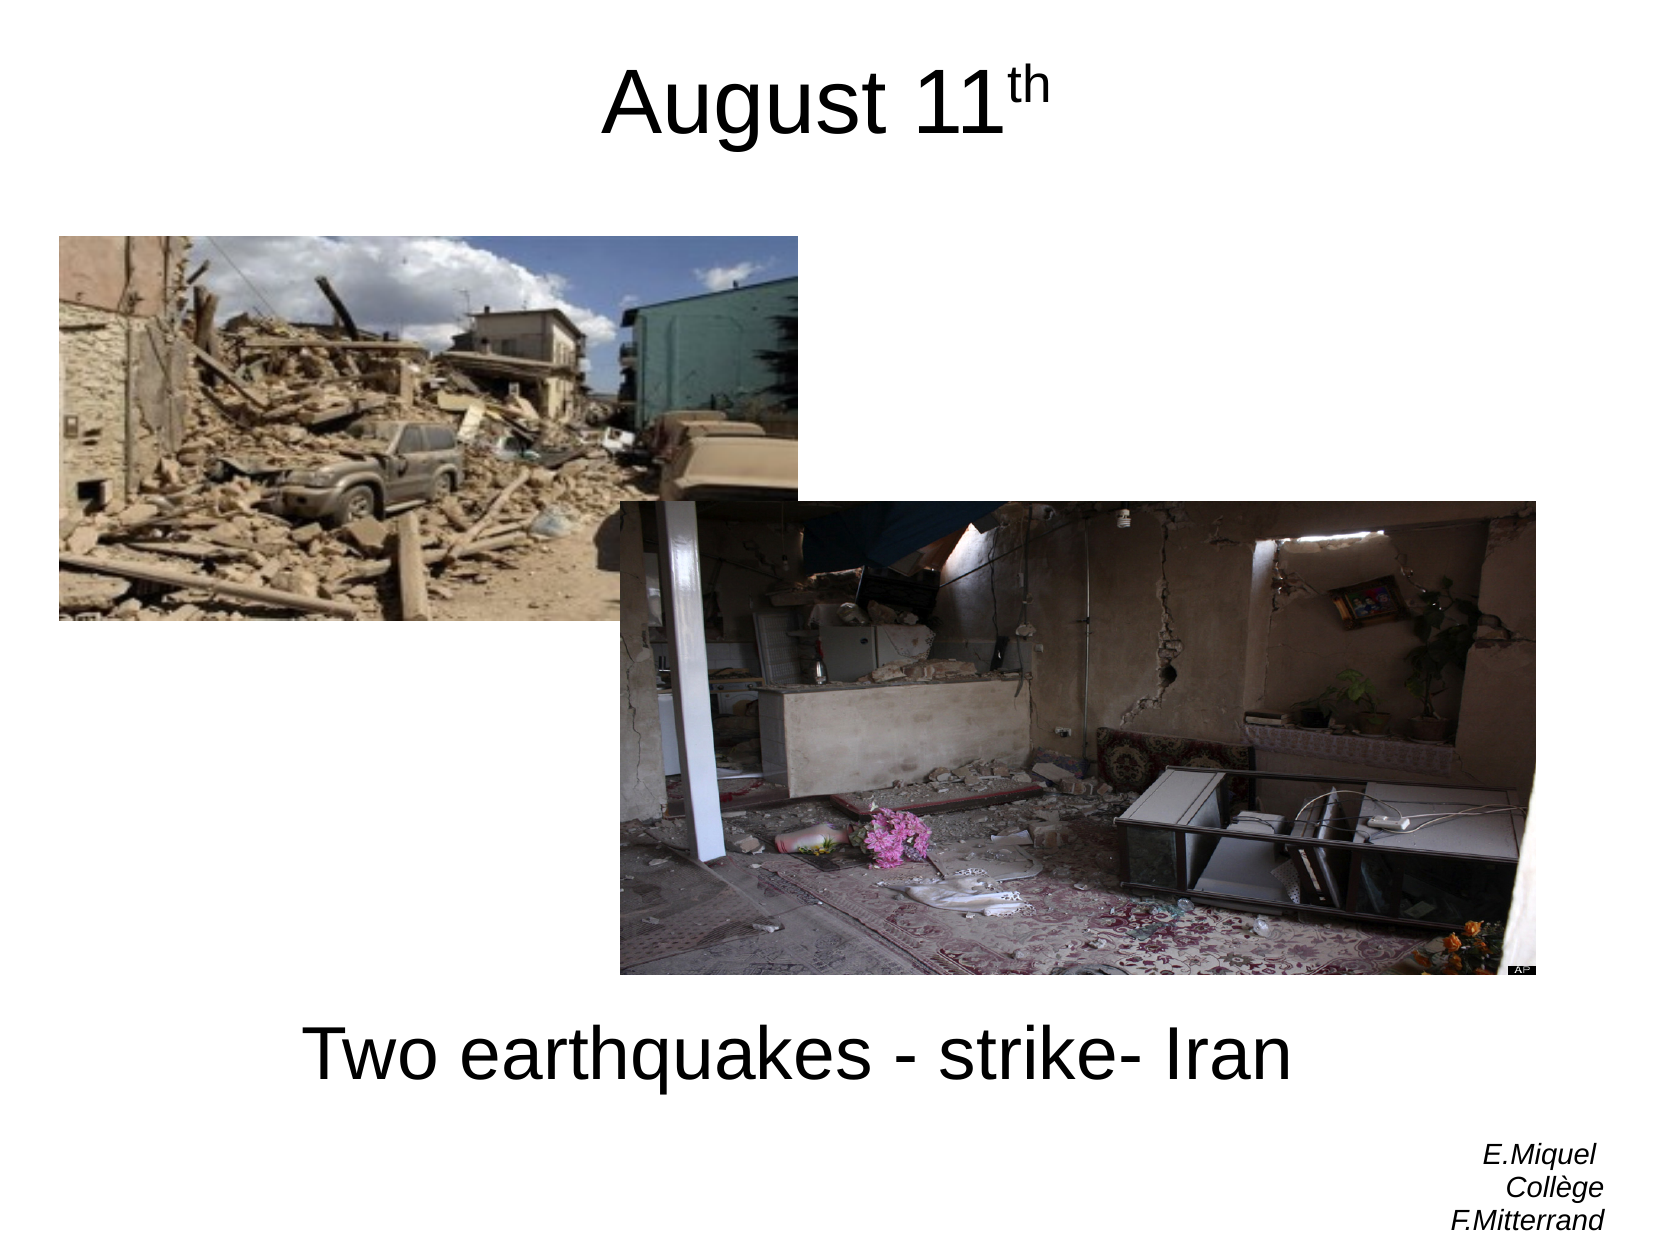

# August 11th
 Two earthquakes - strike- Iran
E.Miquel
Collège F.Mitterrand